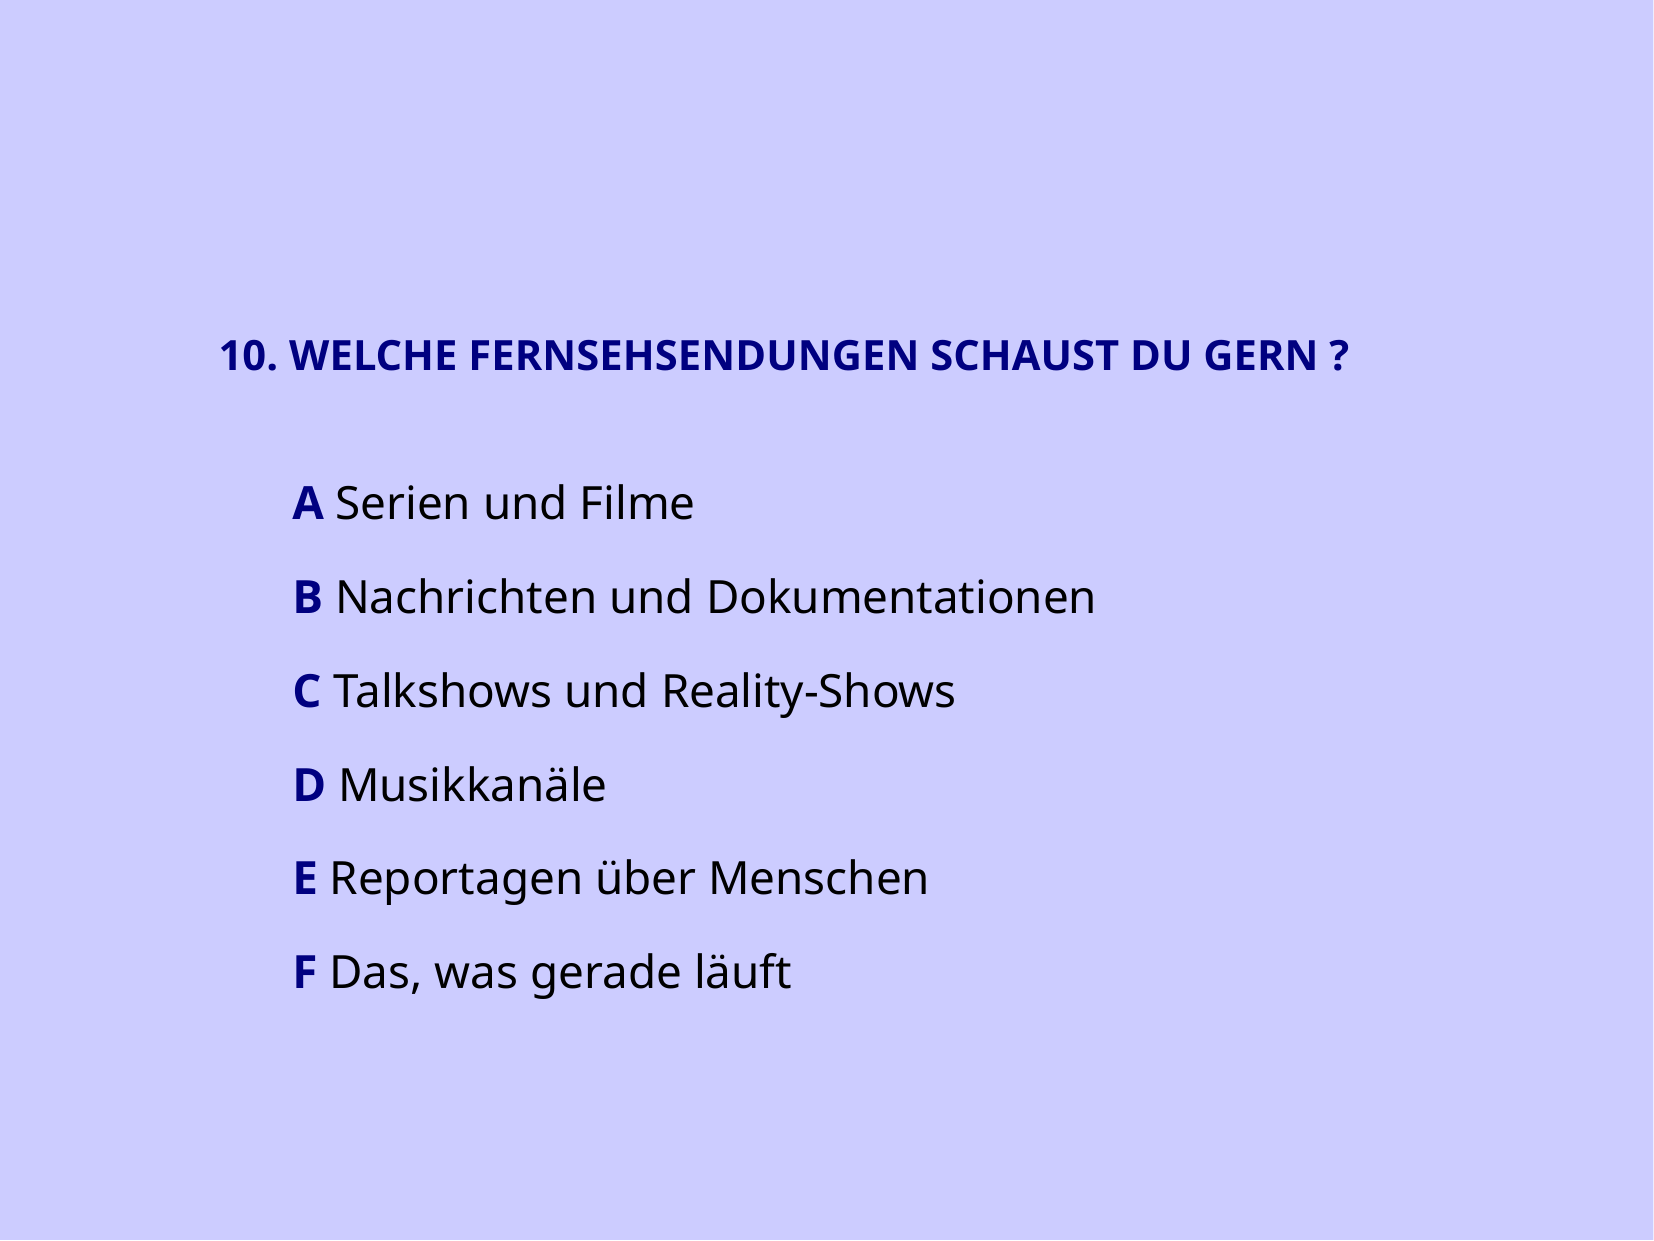

10. WELCHE FERNSEHSENDUNGEN SCHAUST DU GERN ?
	A Serien und Filme
	B Nachrichten und Dokumentationen
	C Talkshows und Reality-Shows
	D Musikkanäle
	E Reportagen über Menschen
	F Das, was gerade läuft